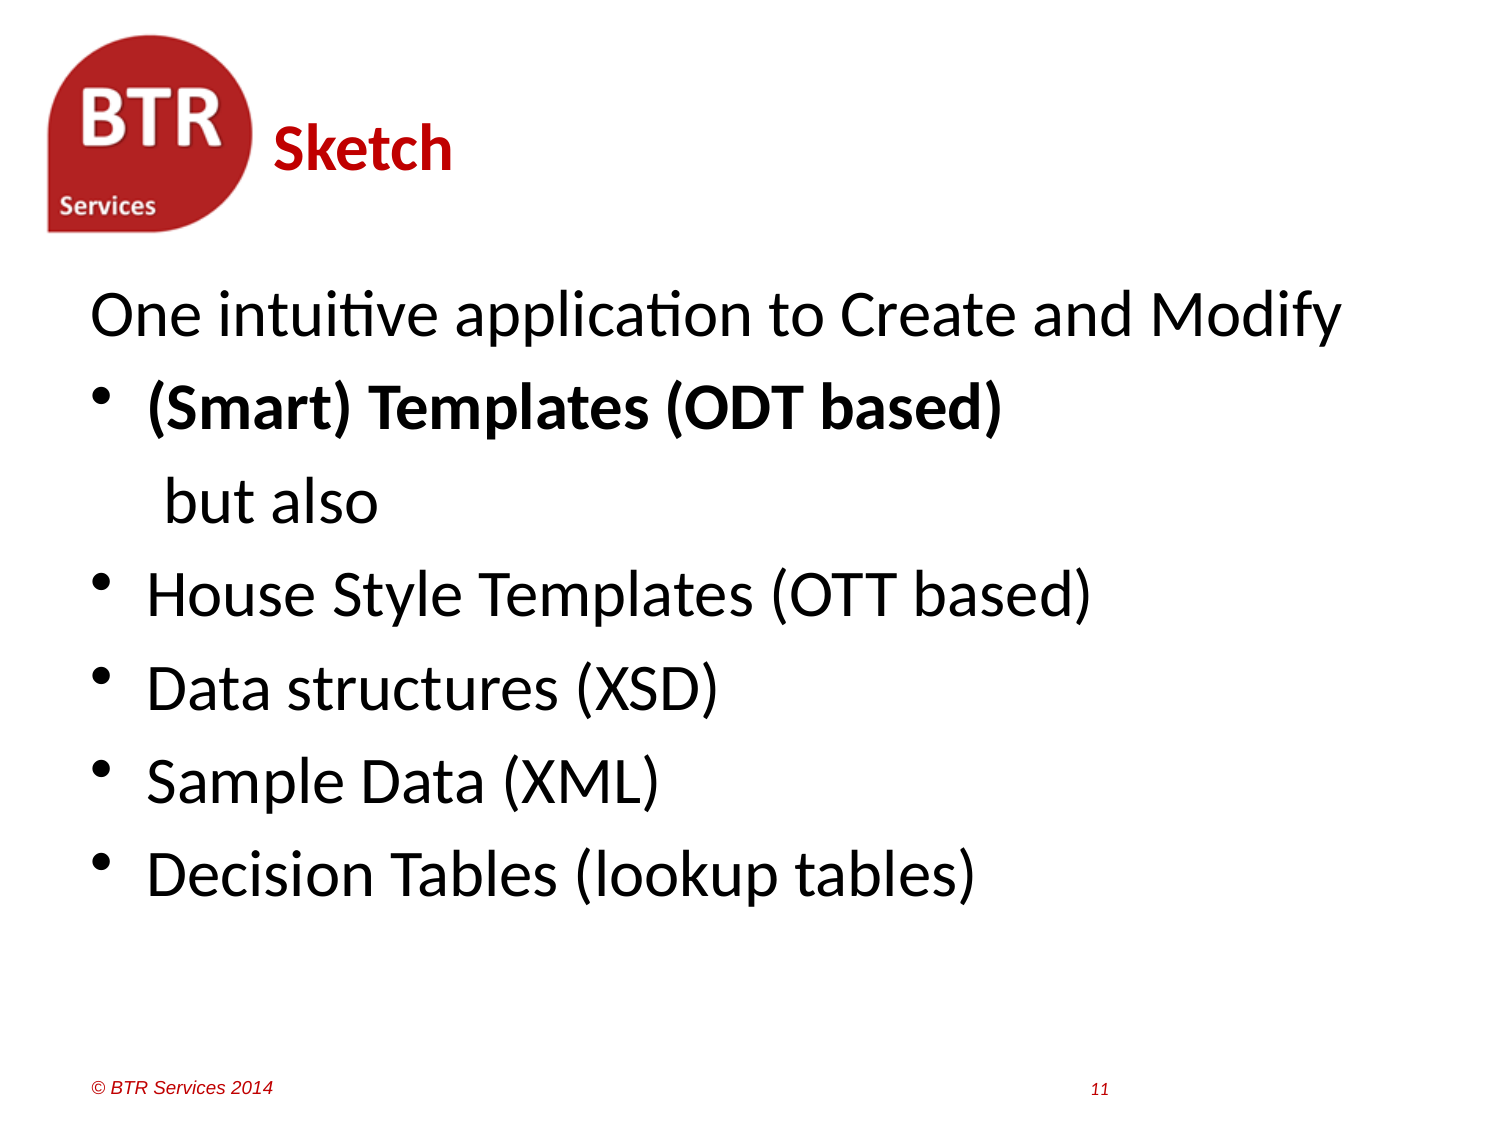

# Sketch
One intuitive application to Create and Modify
(Smart) Templates (ODT based)
	but also
House Style Templates (OTT based)
Data structures (XSD)
Sample Data (XML)
Decision Tables (lookup tables)